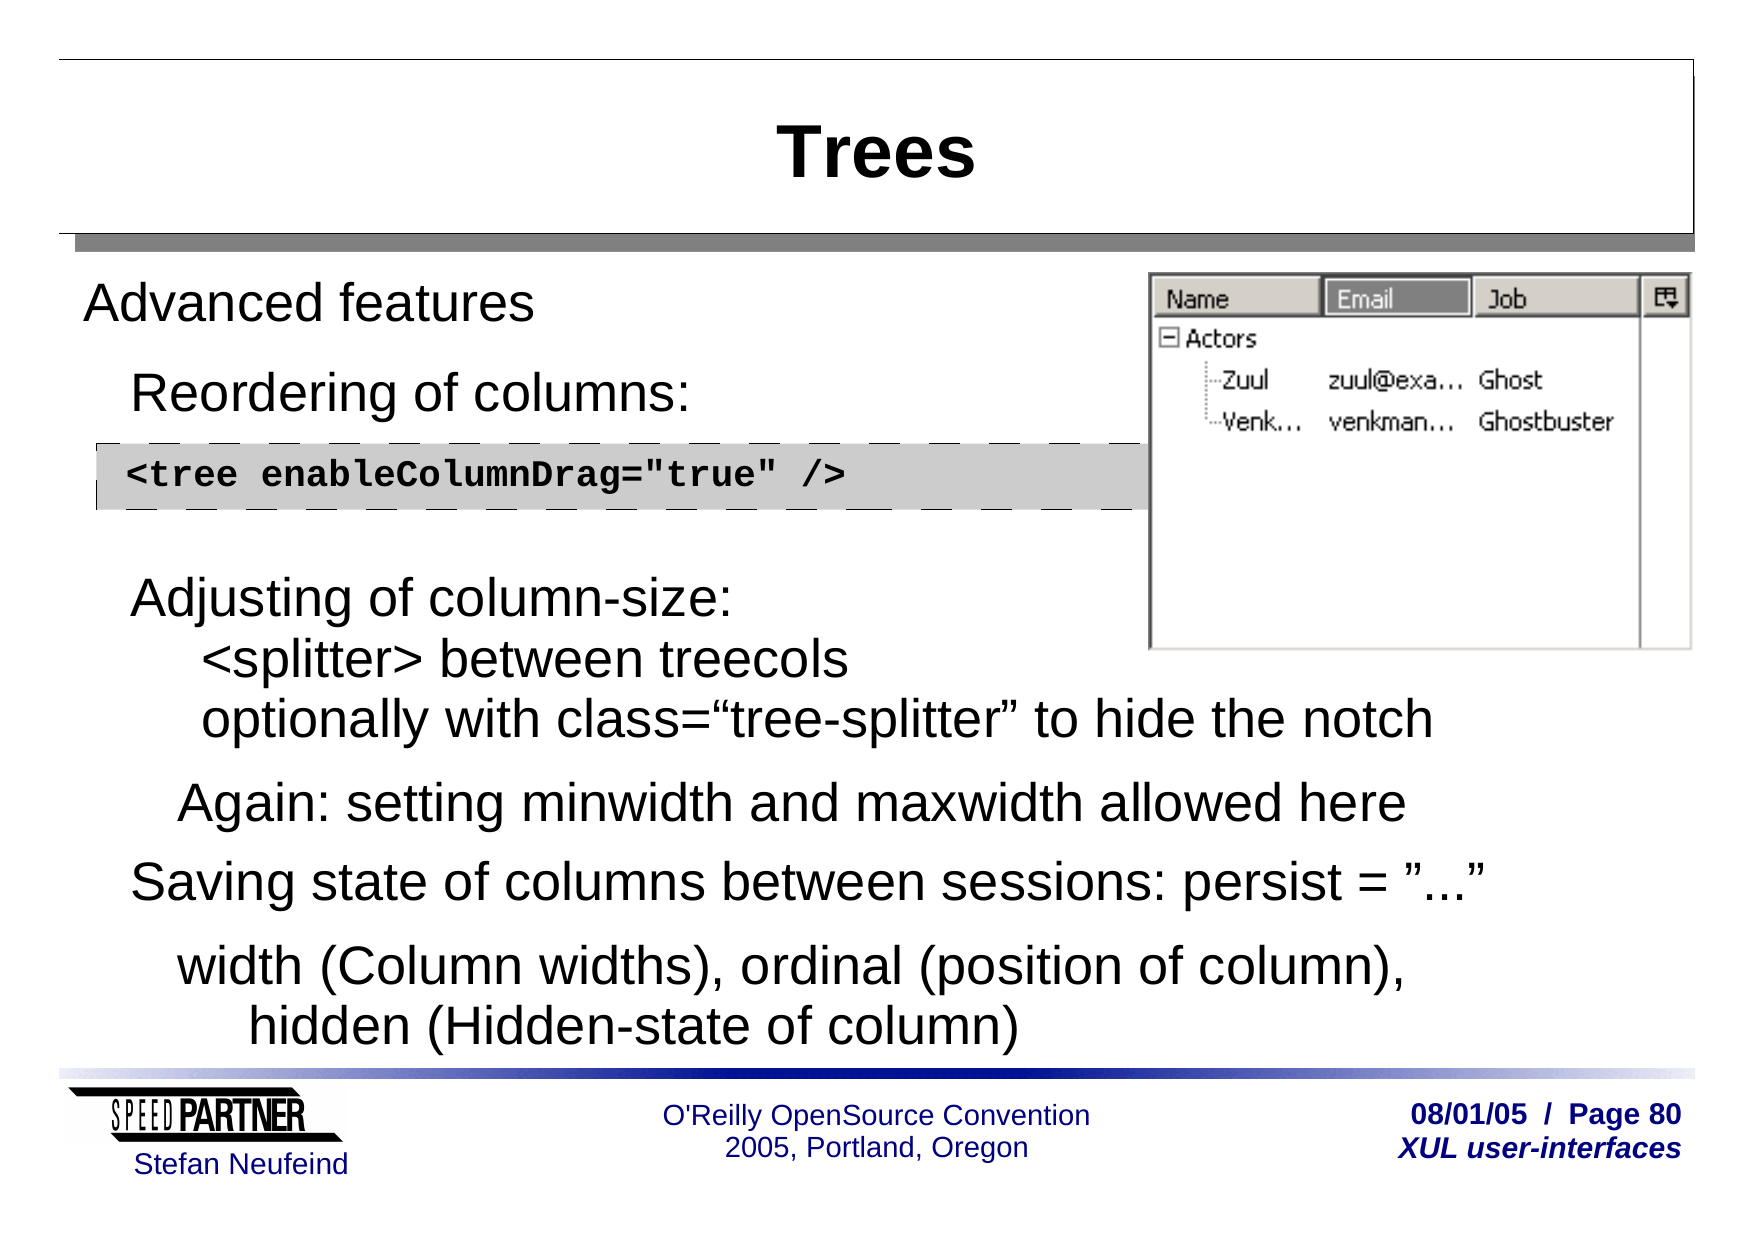

# Trees
Advanced features
Reordering of columns:
Adjusting of column-size:
<splitter> between treecols
optionally with class=“tree-splitter” to hide the notch
Again: setting minwidth and maxwidth allowed here
Saving state of columns between sessions: persist = ”...”
width (Column widths), ordinal (position of column),
hidden (Hidden-state of column)
<tree enableColumnDrag="true" />